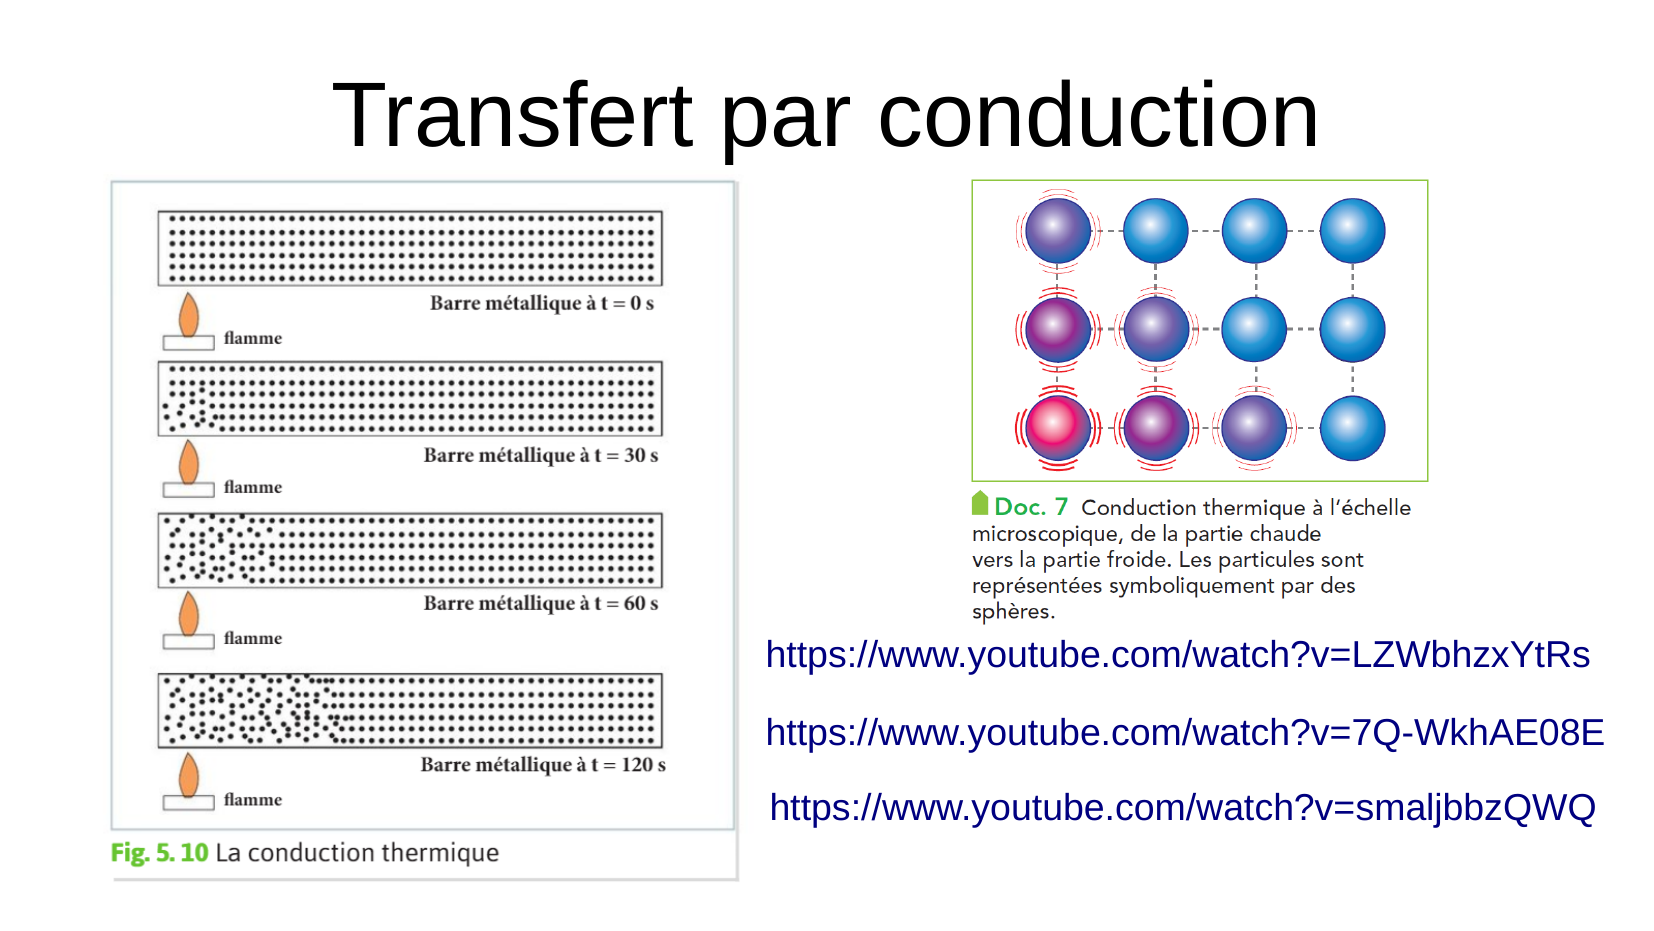

# Transfert par conduction
https://www.youtube.com/watch?v=LZWbhzxYtRs
https://www.youtube.com/watch?v=7Q-WkhAE08E
https://www.youtube.com/watch?v=smaljbbzQWQ